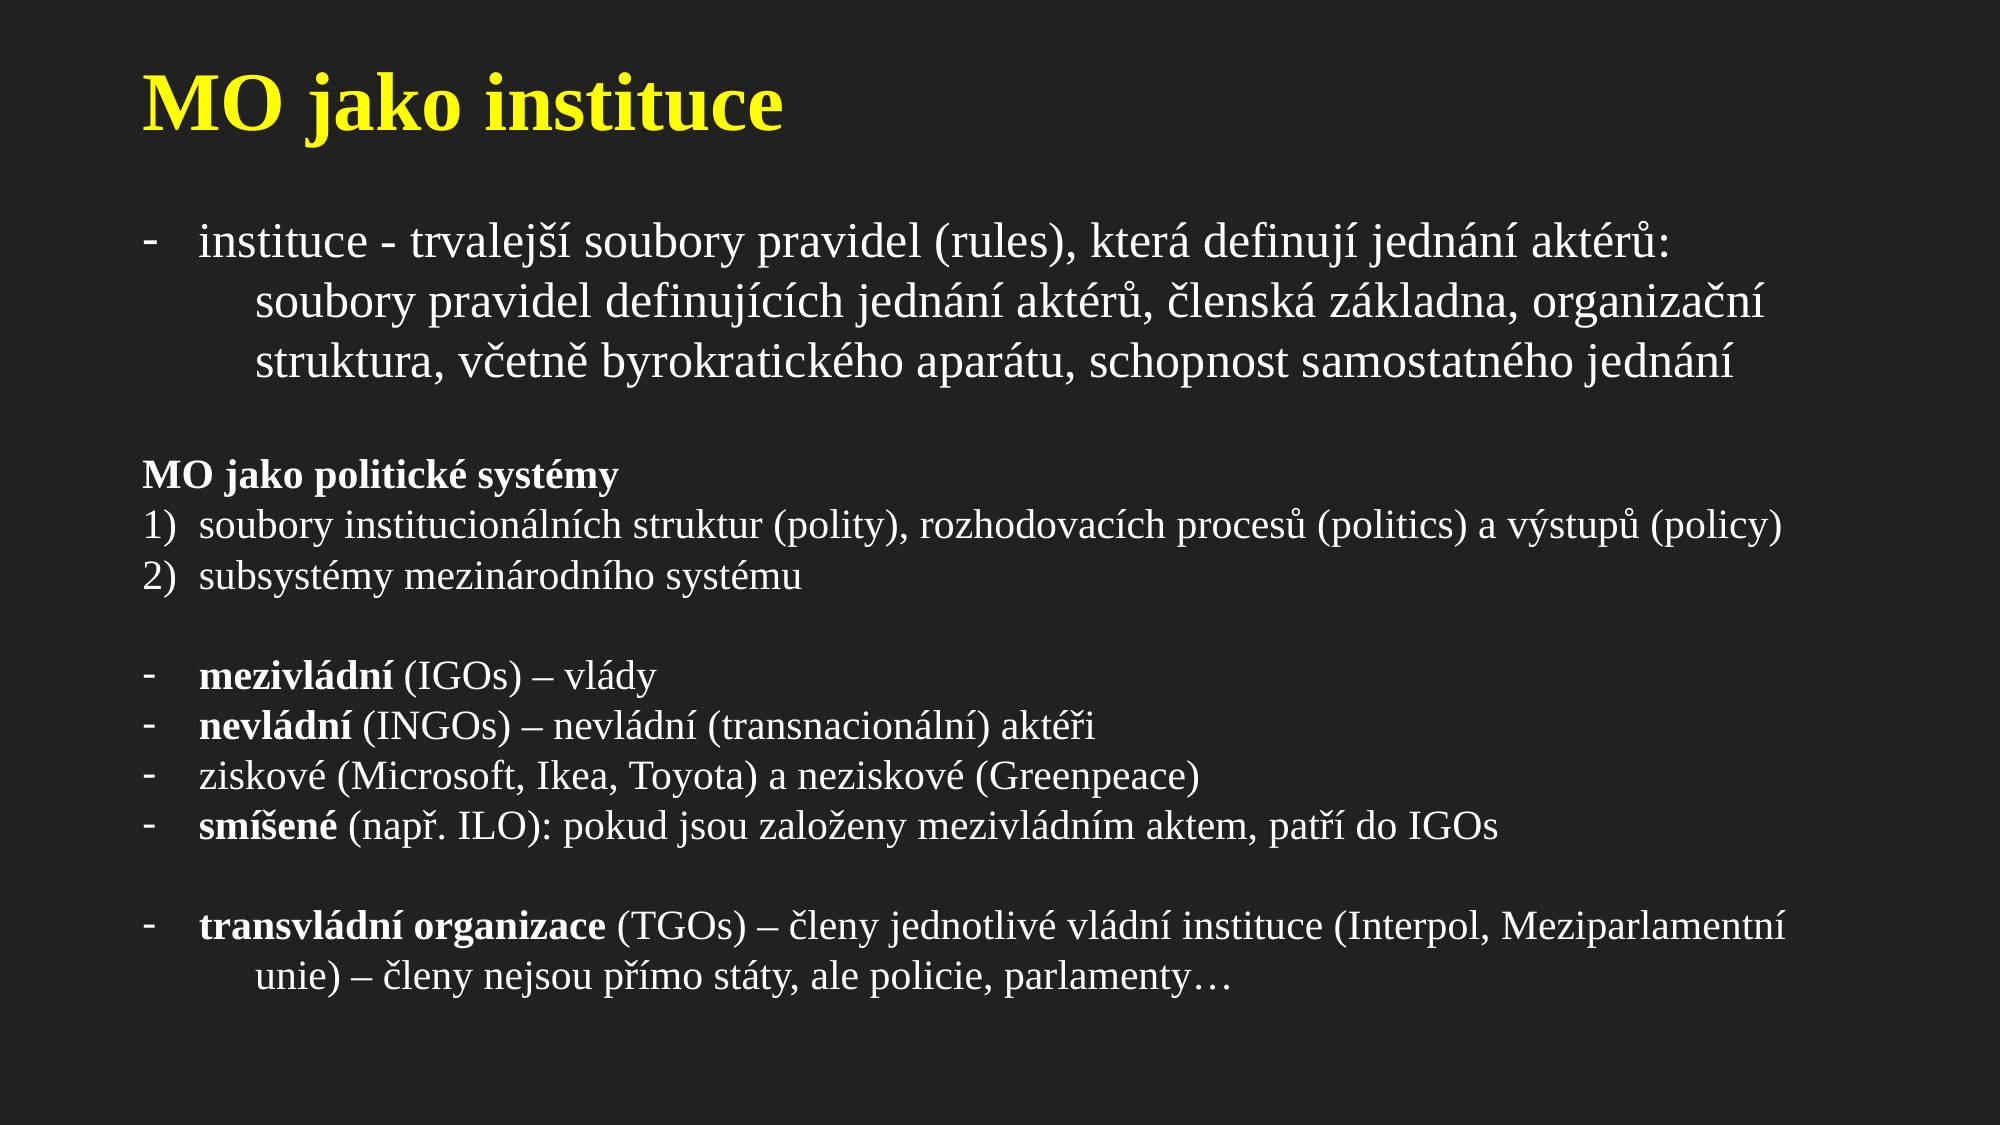

MO jako instituce
instituce - trvalejší soubory pravidel (rules), která definují jednání aktérů: soubory pravidel definujících jednání aktérů, členská základna, organizační struktura, včetně byrokratického aparátu, schopnost samostatného jednání
MO jako politické systémy
soubory institucionálních struktur (polity), rozhodovacích procesů (politics) a výstupů (policy)
subsystémy mezinárodního systému
mezivládní (IGOs) – vlády
nevládní (INGOs) – nevládní (transnacionální) aktéři
ziskové (Microsoft, Ikea, Toyota) a neziskové (Greenpeace)
smíšené (např. ILO): pokud jsou založeny mezivládním aktem, patří do IGOs
transvládní organizace (TGOs) – členy jednotlivé vládní instituce (Interpol, Meziparlamentní unie) – členy nejsou přímo státy, ale policie, parlamenty…